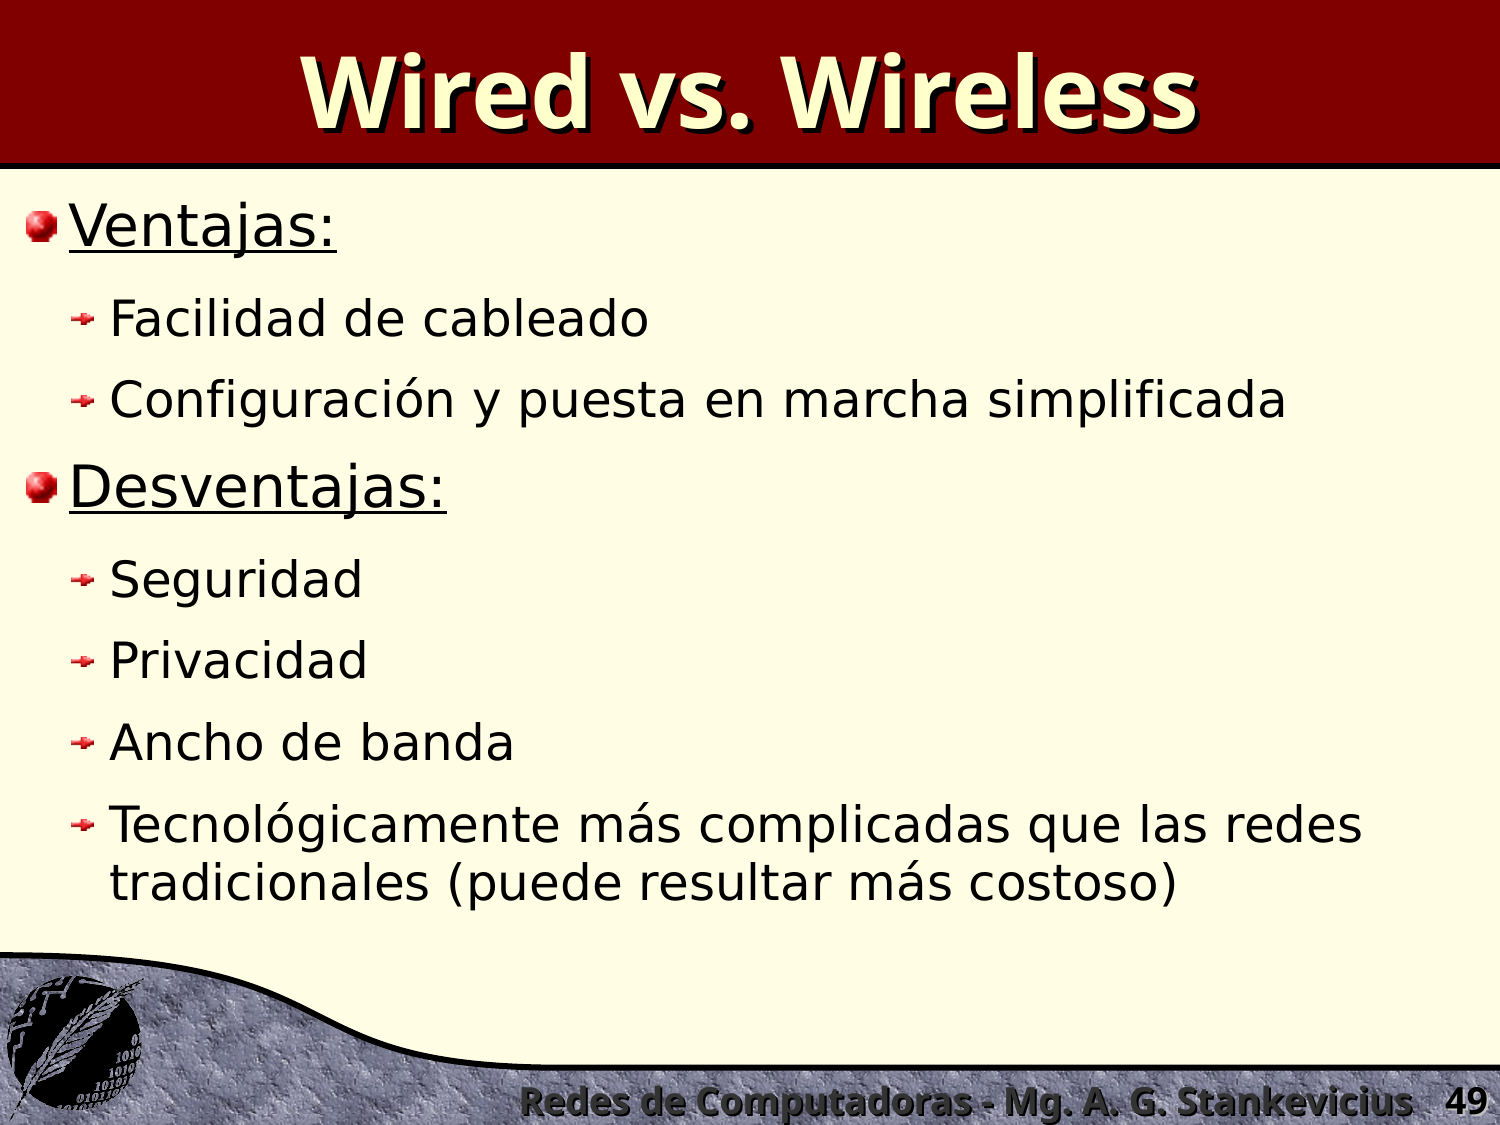

# Wired vs. Wireless
Ventajas:
Facilidad de cableado
Configuración y puesta en marcha simplificada
Desventajas:
Seguridad
Privacidad
Ancho de banda
Tecnológicamente más complicadas que las redes tradicionales (puede resultar más costoso)
49